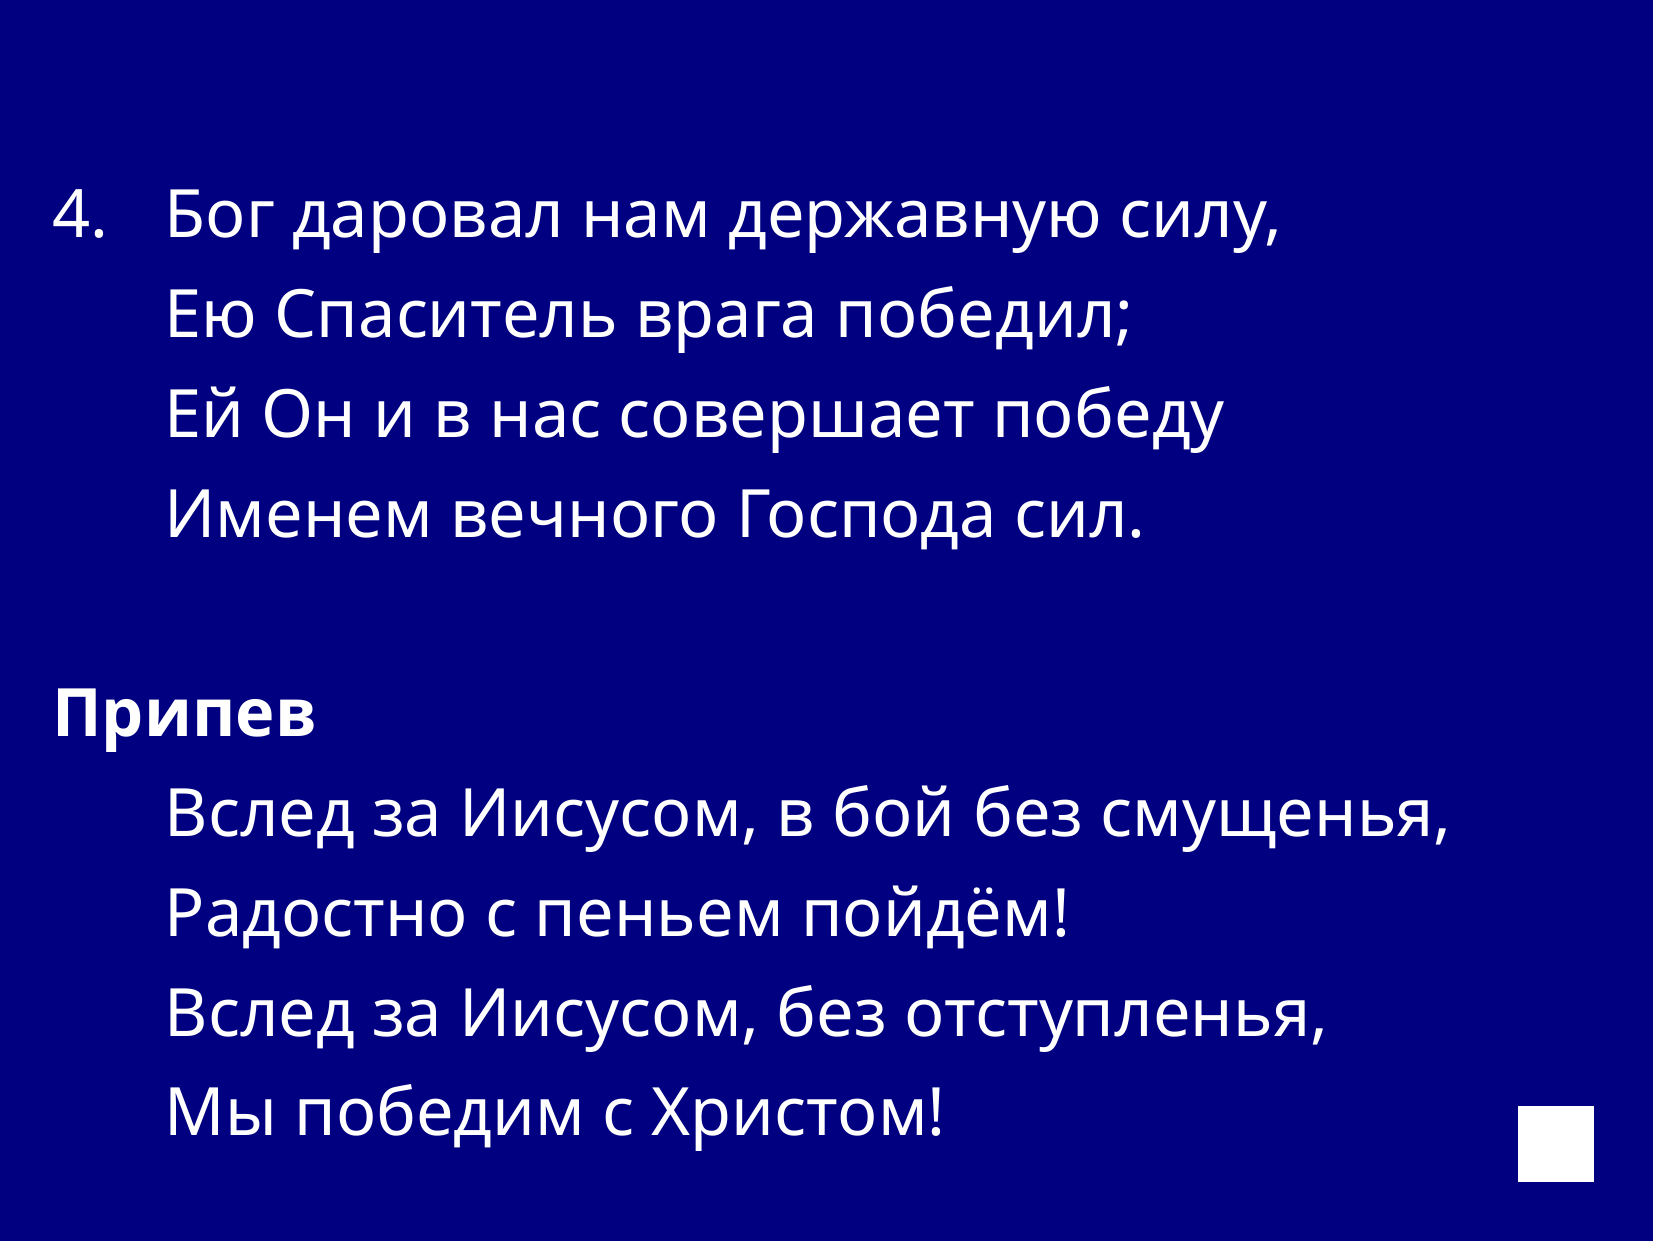

4.	Бог даровал нам державную силу,
	Ею Спаситель врага победил;
	Ей Он и в нас совершает победу
	Именем вечного Господа сил.
Припев
	Вслед за Иисусом, в бой без смущенья,
	Радостно с пеньем пойдём!
	Вслед за Иисусом, без отступленья,
	Мы победим с Христом!